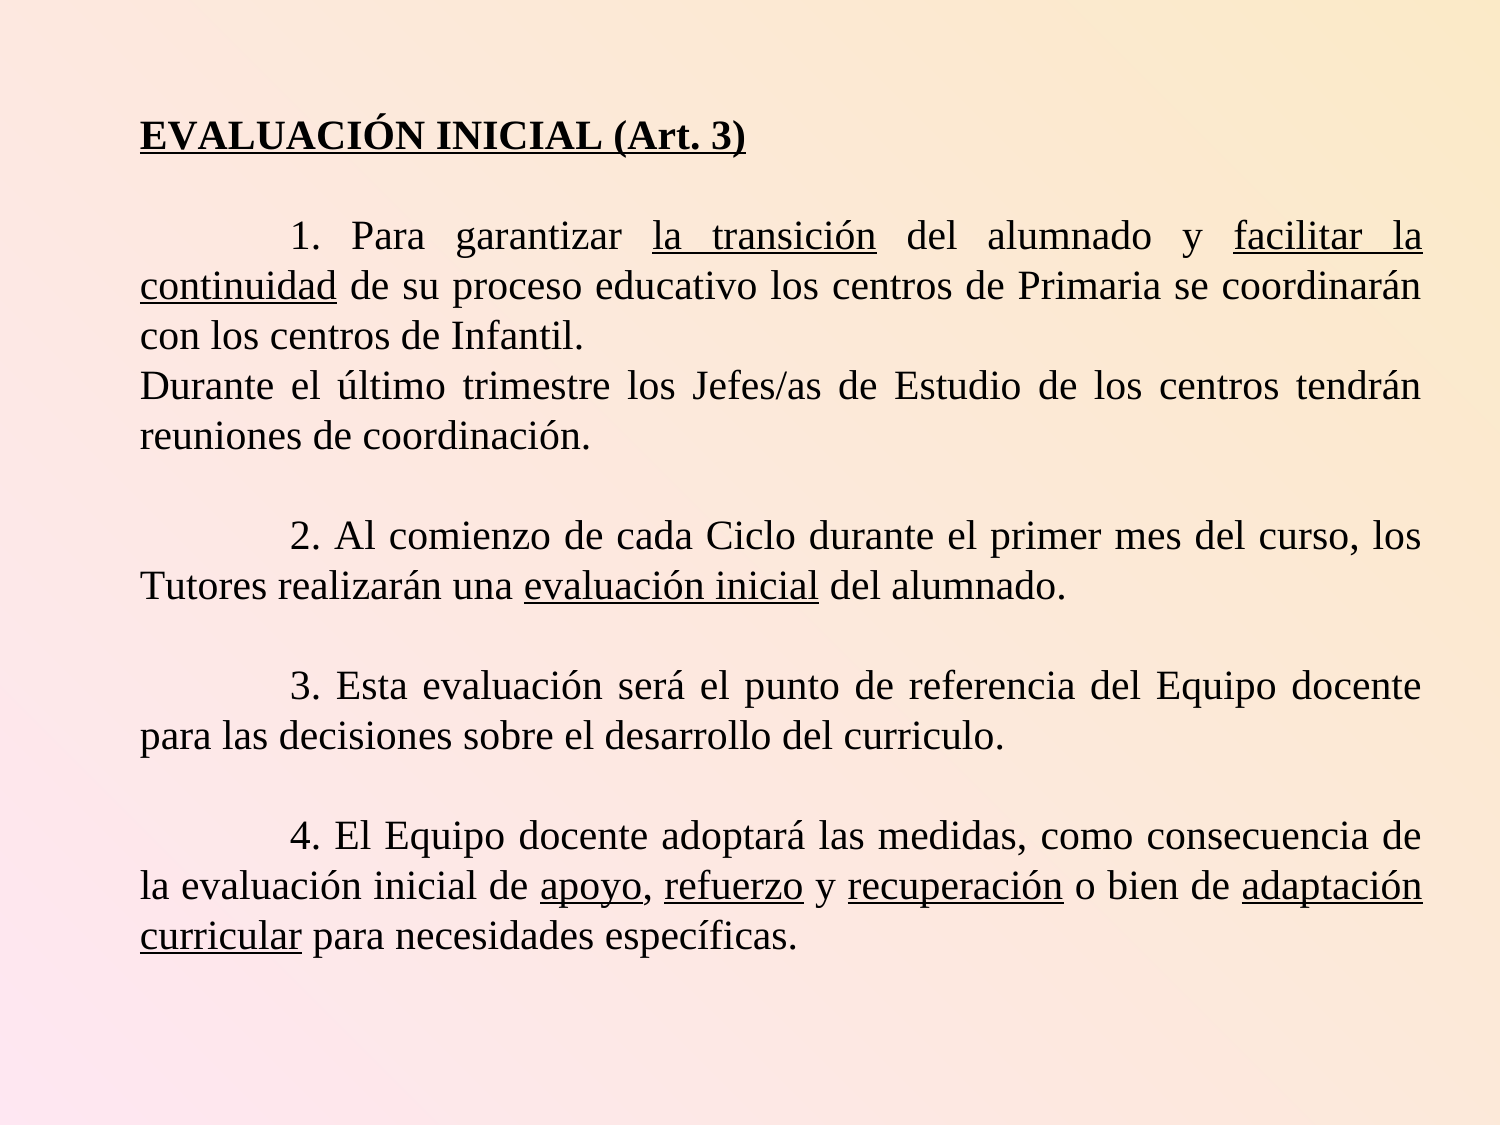

EVALUACIÓN INICIAL (Art. 3)
	1. Para garantizar la transición del alumnado y facilitar la continuidad de su proceso educativo los centros de Primaria se coordinarán con los centros de Infantil.
Durante el último trimestre los Jefes/as de Estudio de los centros tendrán reuniones de coordinación.
	2. Al comienzo de cada Ciclo durante el primer mes del curso, los Tutores realizarán una evaluación inicial del alumnado.
	3. Esta evaluación será el punto de referencia del Equipo docente para las decisiones sobre el desarrollo del curriculo.
	4. El Equipo docente adoptará las medidas, como consecuencia de la evaluación inicial de apoyo, refuerzo y recuperación o bien de adaptación curricular para necesidades específicas.